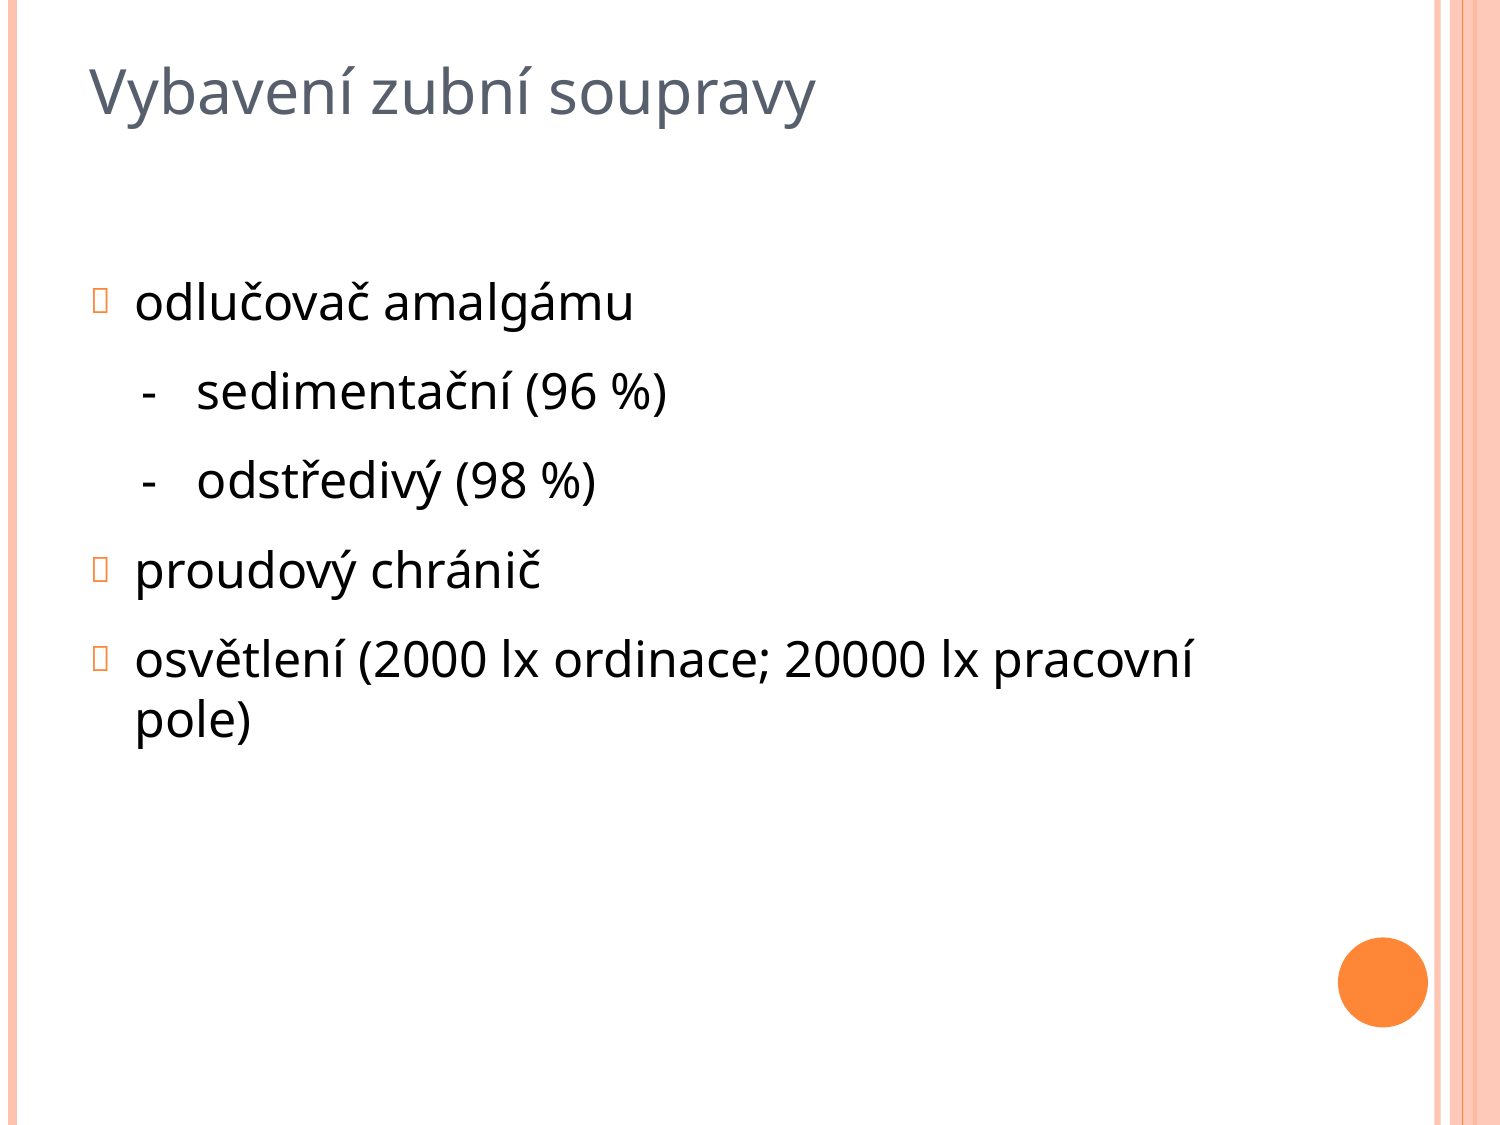

# Vybavení zubní soupravy
odlučovač amalgámu
 - sedimentační (96 %)
 - odstředivý (98 %)
proudový chránič
osvětlení (2000 lx ordinace; 20000 lx pracovní pole)